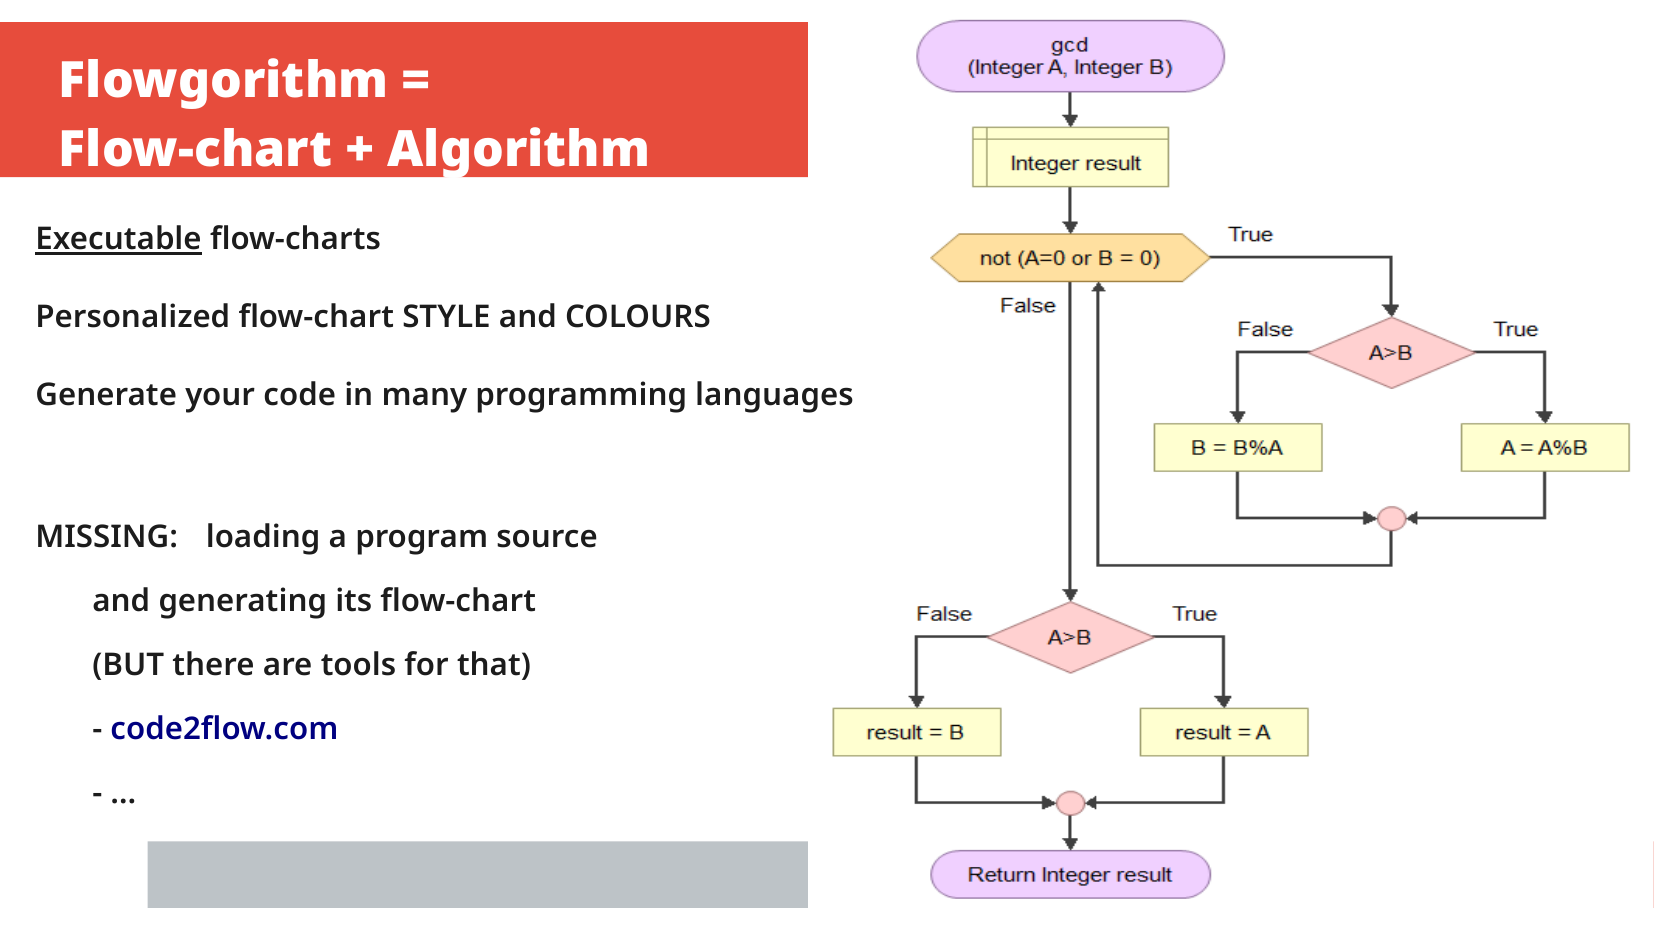

# Flowgorithm = Flow-chart + Algorithm
Executable flow-charts
Personalized flow-chart STYLE and COLOURS
Generate your code in many programming languages
MISSING:	loading a program source
			and generating its flow-chart
	(BUT there are tools for that)
	- code2flow.com
	- …
2023-24 Flowcharts